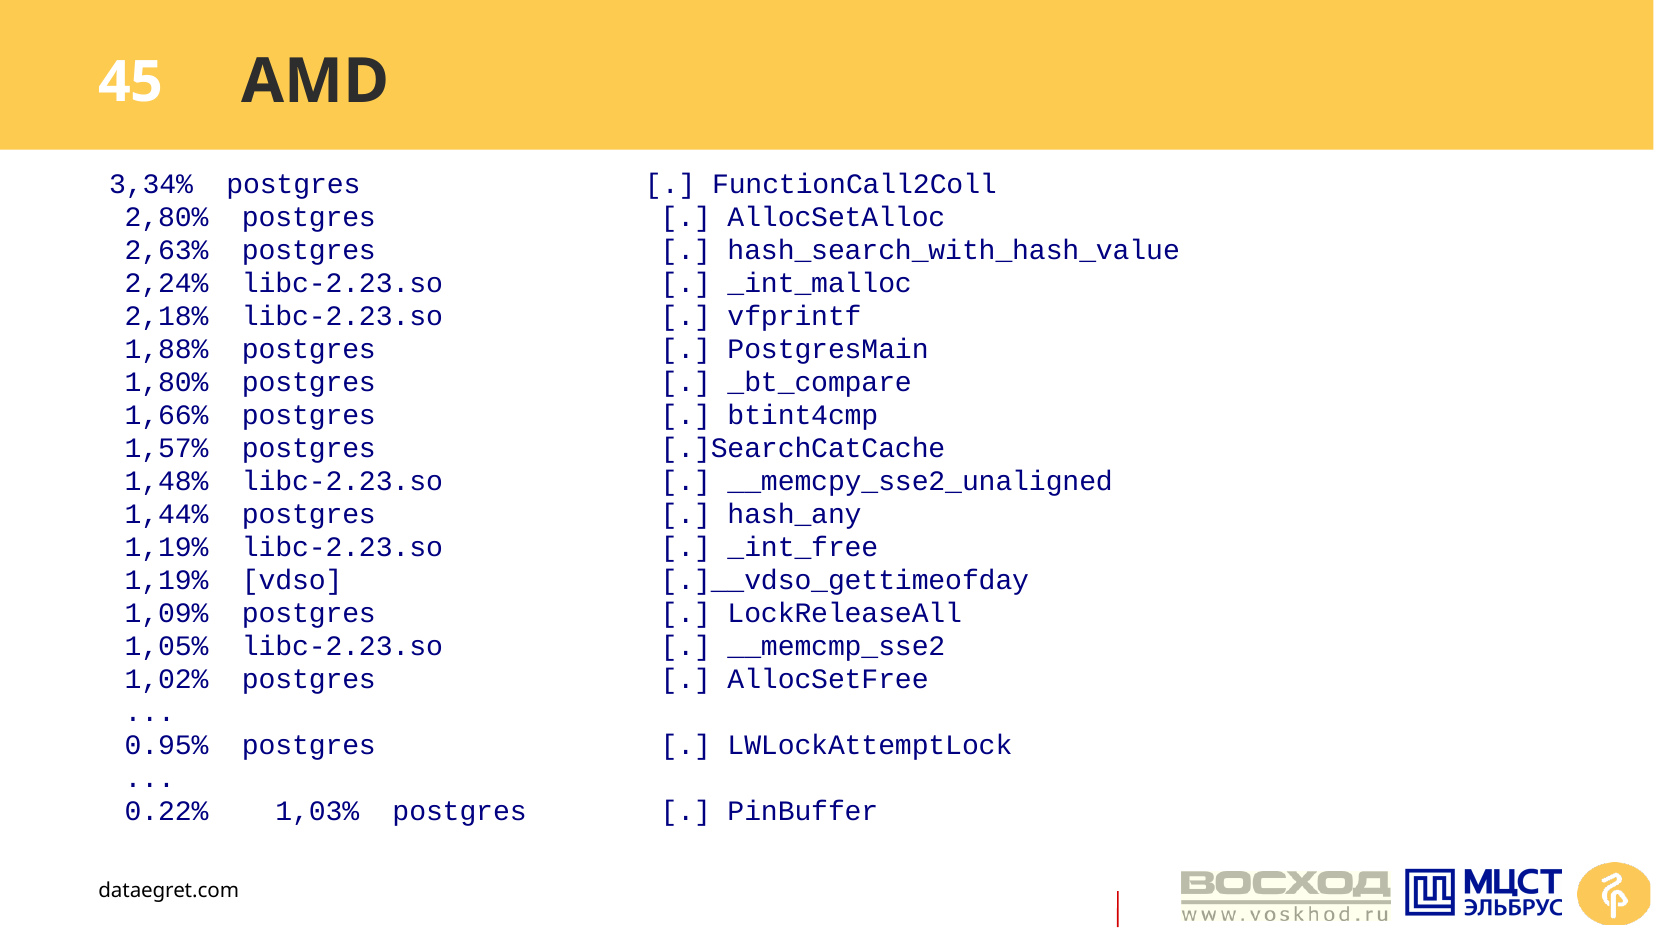

45
# AMD
 3,34%  postgres                 [.] FunctionCall2Coll
2,80%  postgres                 [.] AllocSetAlloc
2,63%  postgres                 [.] hash_search_with_hash_value
2,24%  libc-2.23.so             [.] _int_malloc
2,18%  libc-2.23.so             [.] vfprintf
1,88%  postgres                 [.] PostgresMain
1,80%  postgres                 [.] _bt_compare
1,66%  postgres                 [.] btint4cmp
1,57%  postgres                 [.]SearchCatCache
1,48%  libc-2.23.so             [.] __memcpy_sse2_unaligned
1,44%  postgres                 [.] hash_any
1,19%  libc-2.23.so             [.] _int_free
1,19%  [vdso]                   [.]__vdso_gettimeofday
1,09%  postgres                 [.] LockReleaseAll
1,05%  libc-2.23.so             [.] __memcmp_sse2
1,02%  postgres                 [.] AllocSetFree
...
0.95%  postgres                 [.] LWLockAttemptLock
...
0.22%    1,03%  postgres        [.] PinBuffer
dataegret.com